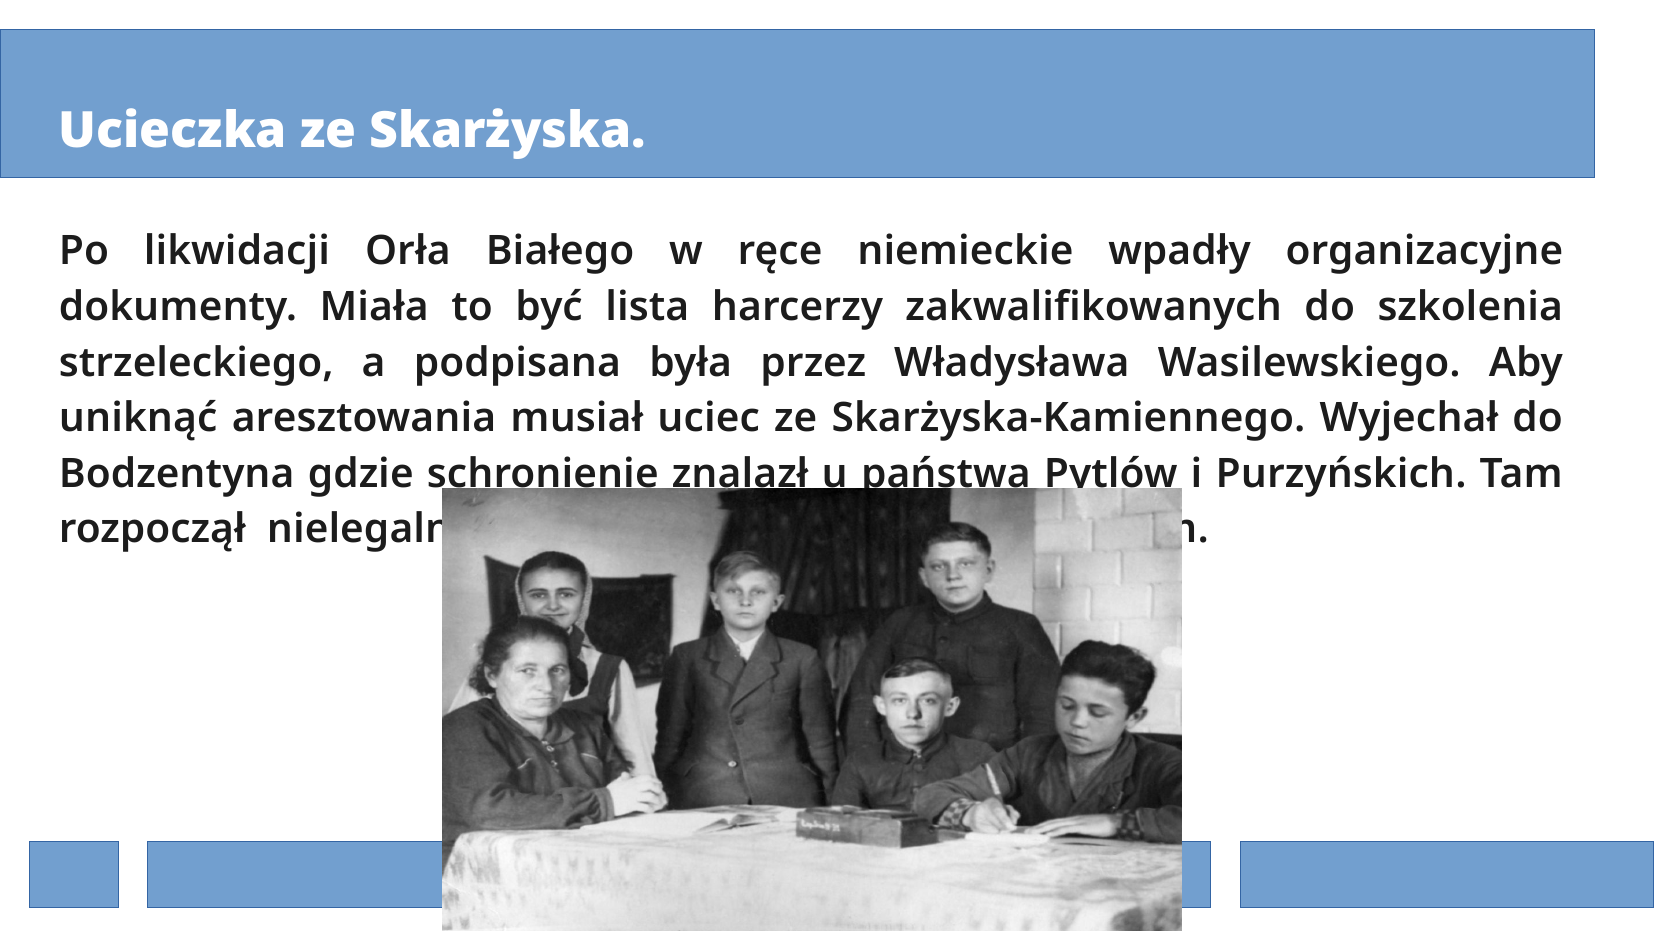

# Ucieczka ze Skarżyska.
Po likwidacji Orła Białego w ręce niemieckie wpadły organizacyjne dokumenty. Miała to być lista harcerzy zakwalifikowanych do szkolenia strzeleckiego, a podpisana była przez Władysława Wasilewskiego. Aby uniknąć aresztowania musiał uciec ze Skarżyska-Kamiennego. Wyjechał do Bodzentyna gdzie schronienie znalazł u państwa Pytlów i Purzyńskich. Tam rozpoczął nielegalne nauczanie w zakresie gimnazjalnym.